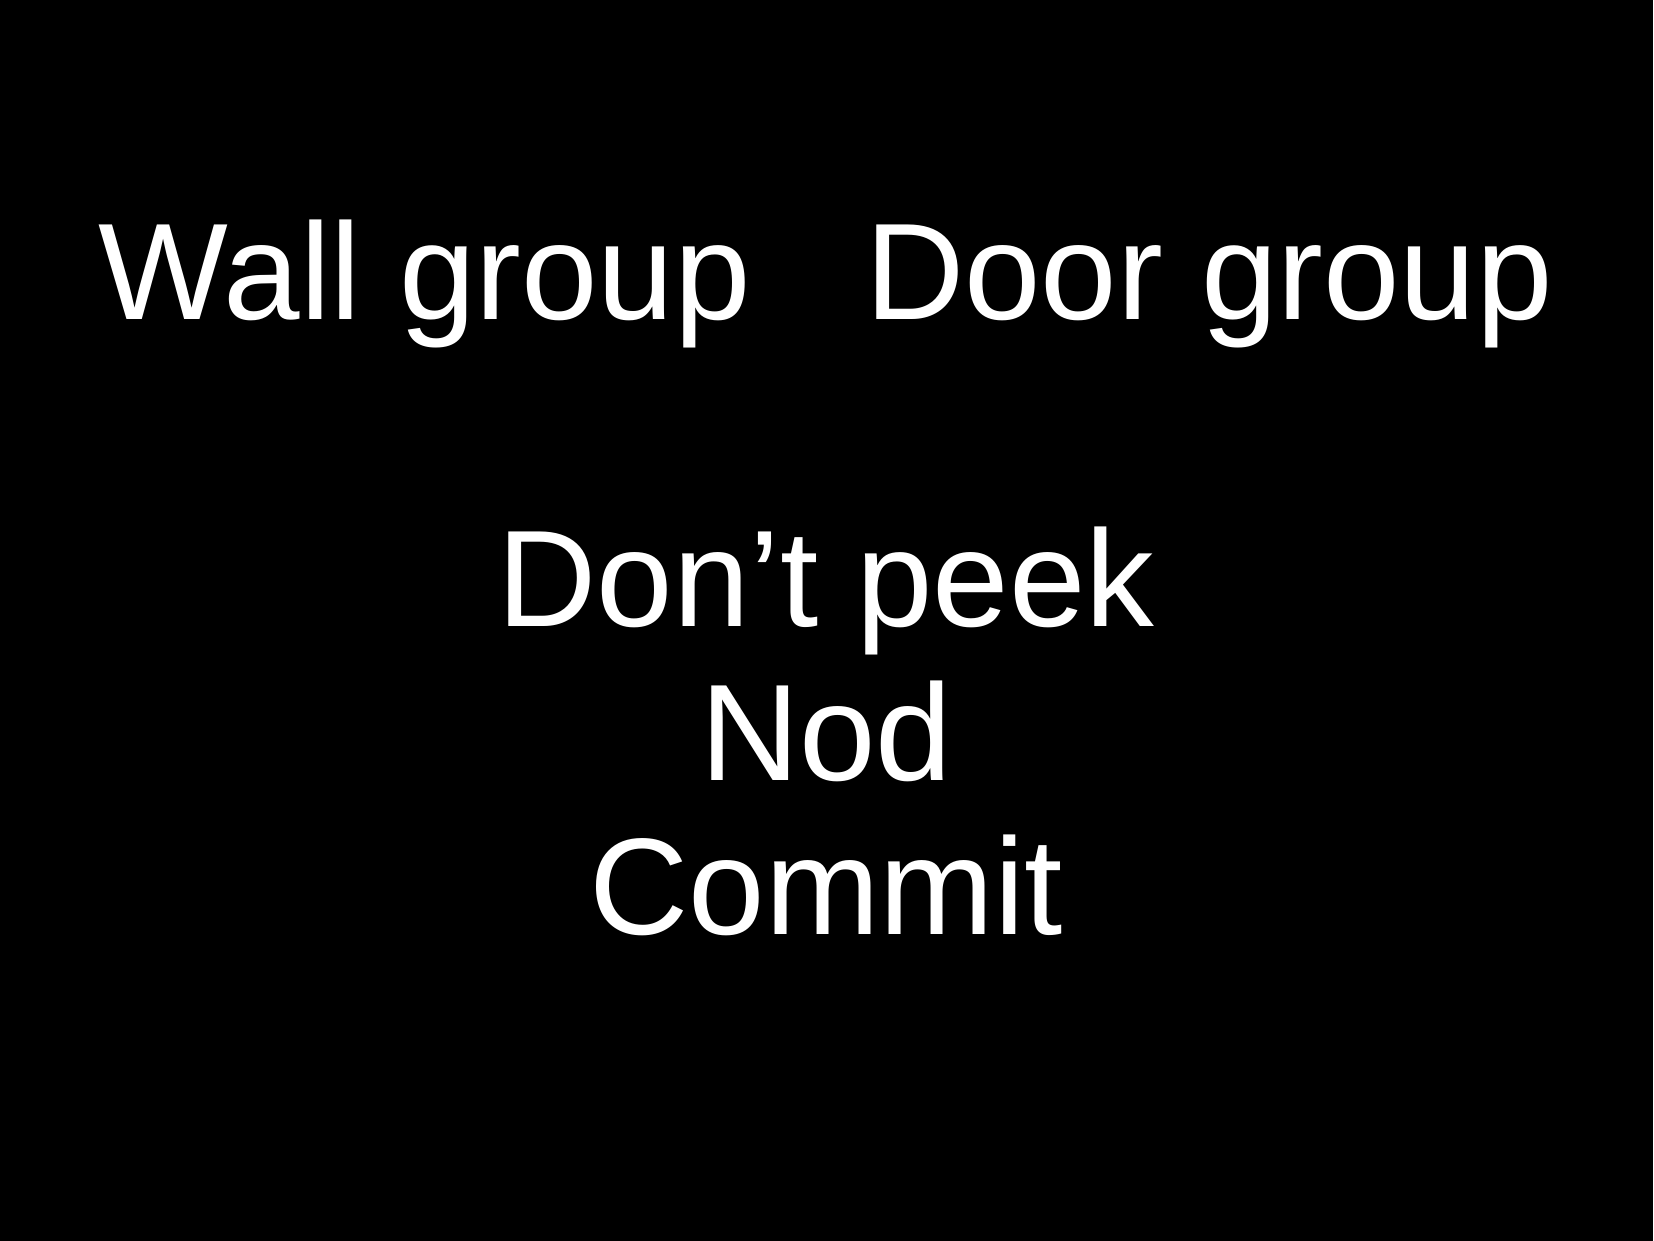

# Wall group Door group
Don’t peek
Nod
Commit